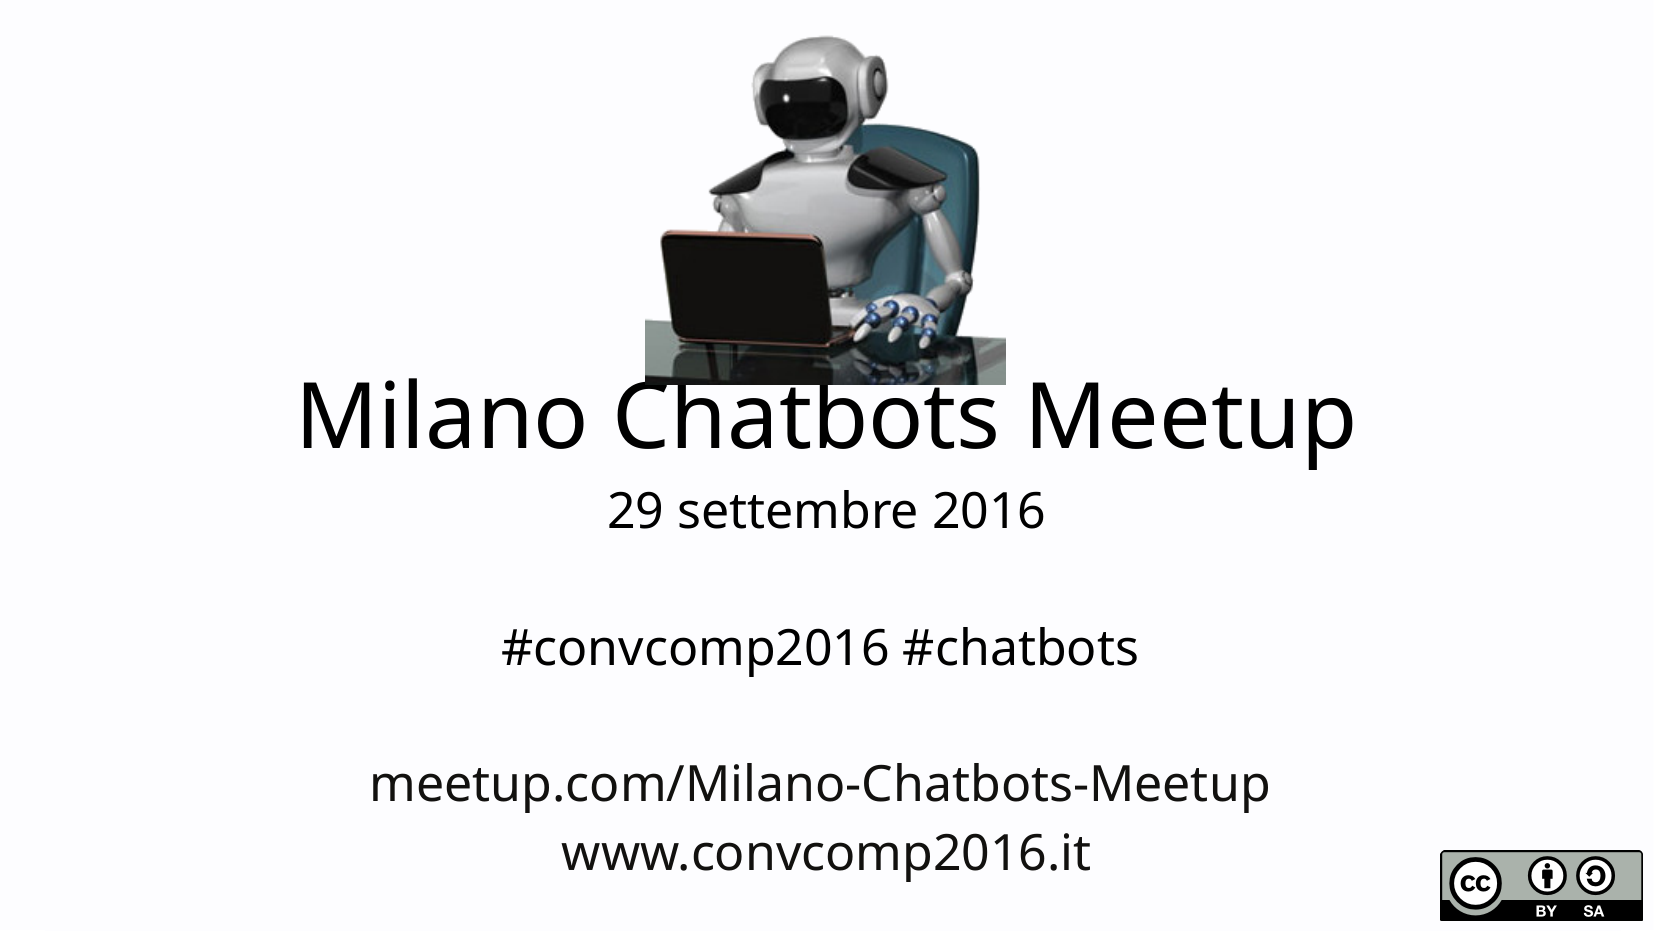

# Milano Chatbots Meetup
29 settembre 2016
#convcomp2016 #chatbots
meetup.com/Milano-Chatbots-Meetup
www.convcomp2016.it